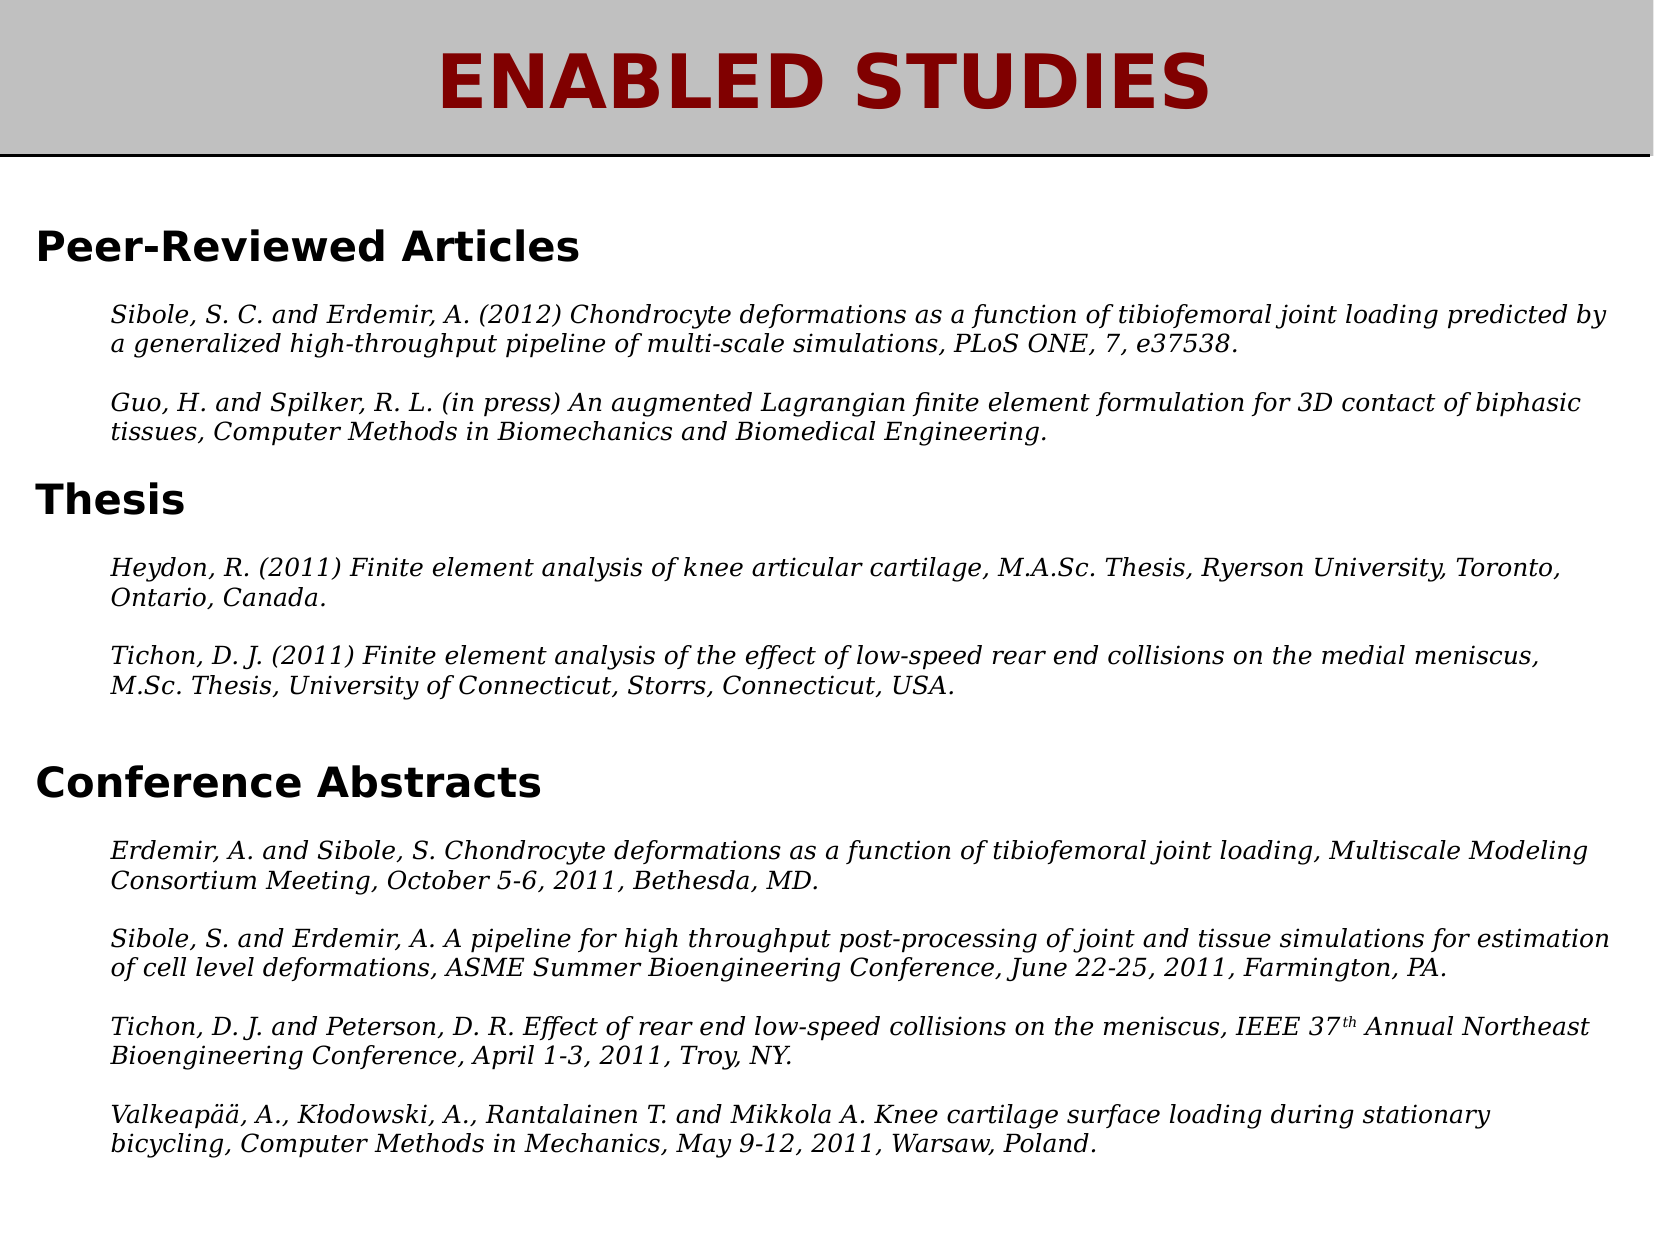

ENABLED STUDIES
Peer-Reviewed Articles
Sibole, S. C. and Erdemir, A. (2012) Chondrocyte deformations as a function of tibiofemoral joint loading predicted by a generalized high-throughput pipeline of multi-scale simulations, PLoS ONE, 7, e37538.
Guo, H. and Spilker, R. L. (in press) An augmented Lagrangian finite element formulation for 3D contact of biphasic tissues, Computer Methods in Biomechanics and Biomedical Engineering.
Thesis
Heydon, R. (2011) Finite element analysis of knee articular cartilage, M.A.Sc. Thesis, Ryerson University, Toronto, Ontario, Canada.
Tichon, D. J. (2011) Finite element analysis of the effect of low-speed rear end collisions on the medial meniscus, M.Sc. Thesis, University of Connecticut, Storrs, Connecticut, USA.
Conference Abstracts
Erdemir, A. and Sibole, S. Chondrocyte deformations as a function of tibiofemoral joint loading, Multiscale Modeling Consortium Meeting, October 5-6, 2011, Bethesda, MD.
Sibole, S. and Erdemir, A. A pipeline for high throughput post-processing of joint and tissue simulations for estimation of cell level deformations, ASME Summer Bioengineering Conference, June 22-25, 2011, Farmington, PA.
Tichon, D. J. and Peterson, D. R. Effect of rear end low-speed collisions on the meniscus, IEEE 37th Annual Northeast Bioengineering Conference, April 1-3, 2011, Troy, NY.
Valkeapää, A., Kłodowski, A., Rantalainen T. and Mikkola A. Knee cartilage surface loading during stationary bicycling, Computer Methods in Mechanics, May 9-12, 2011, Warsaw, Poland.